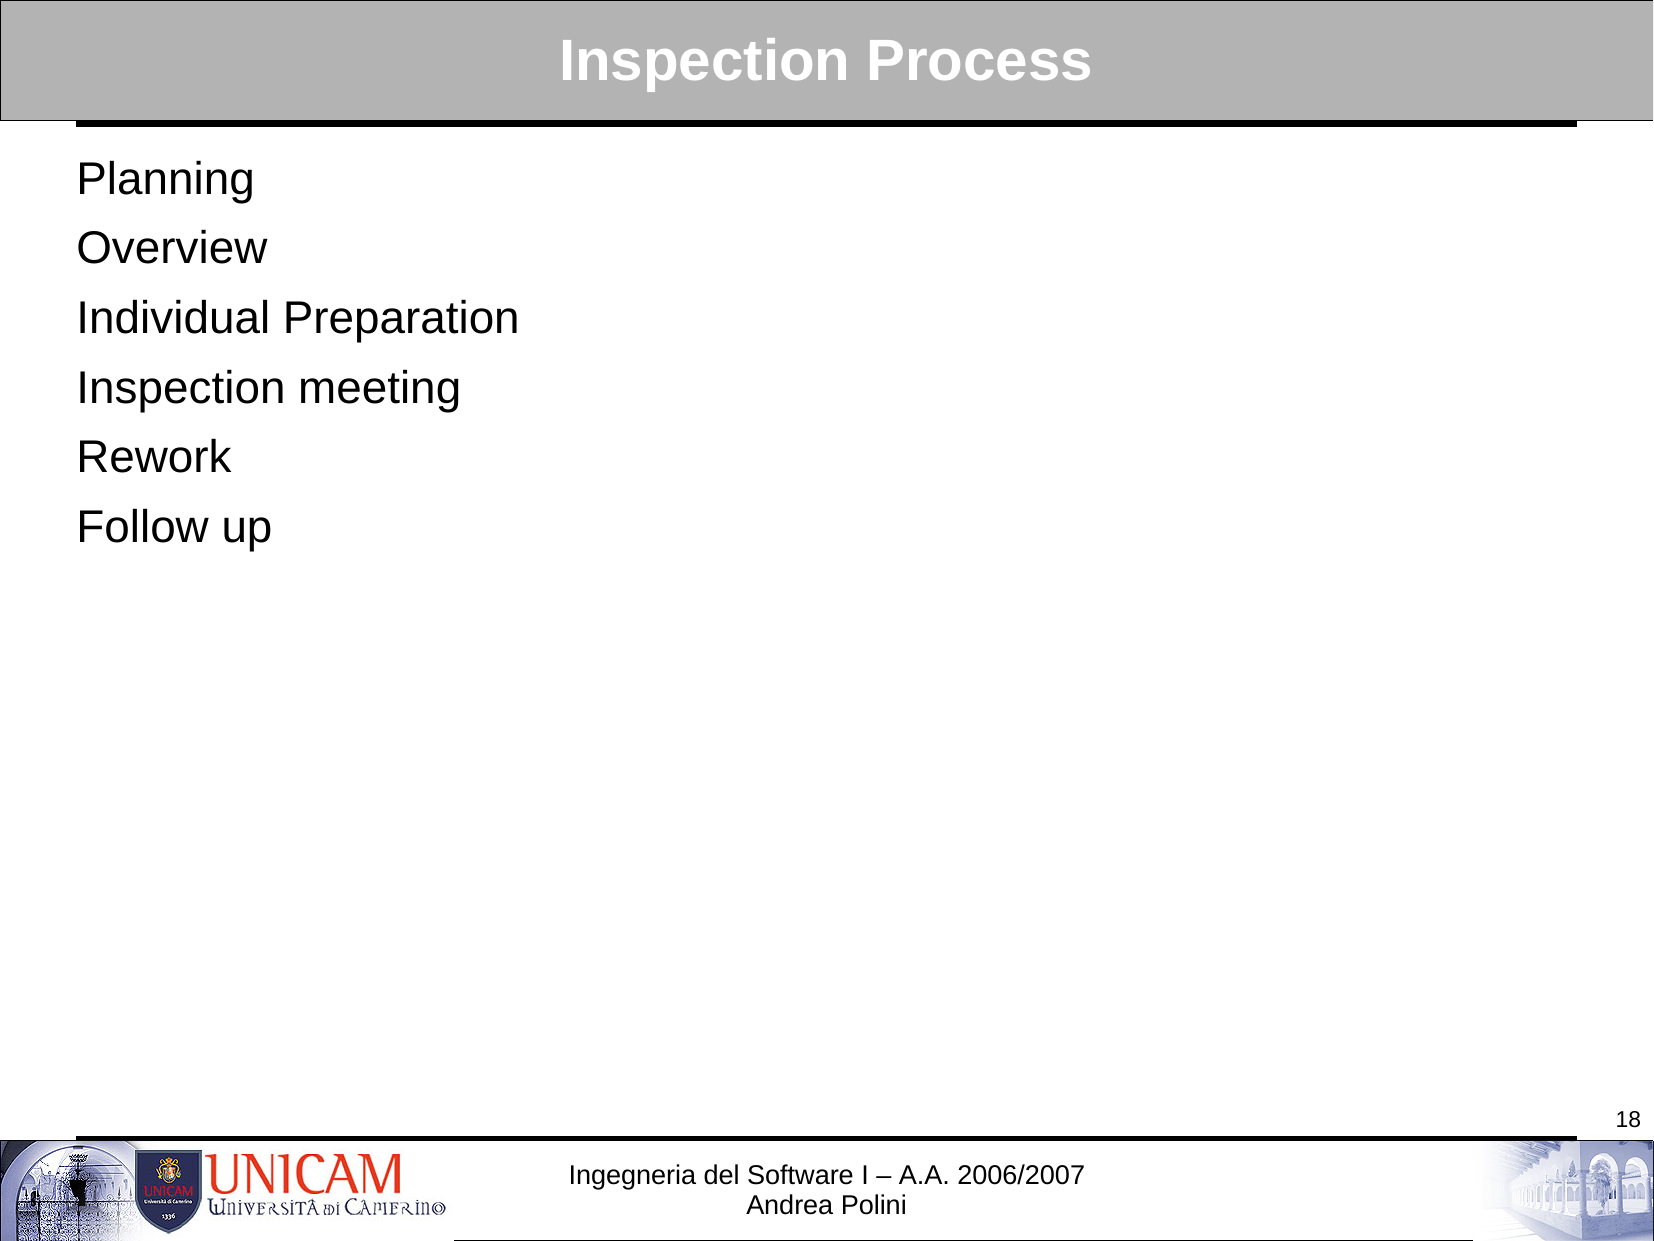

# Inspection Process
Planning
Overview
Individual Preparation
Inspection meeting
Rework
Follow up
18